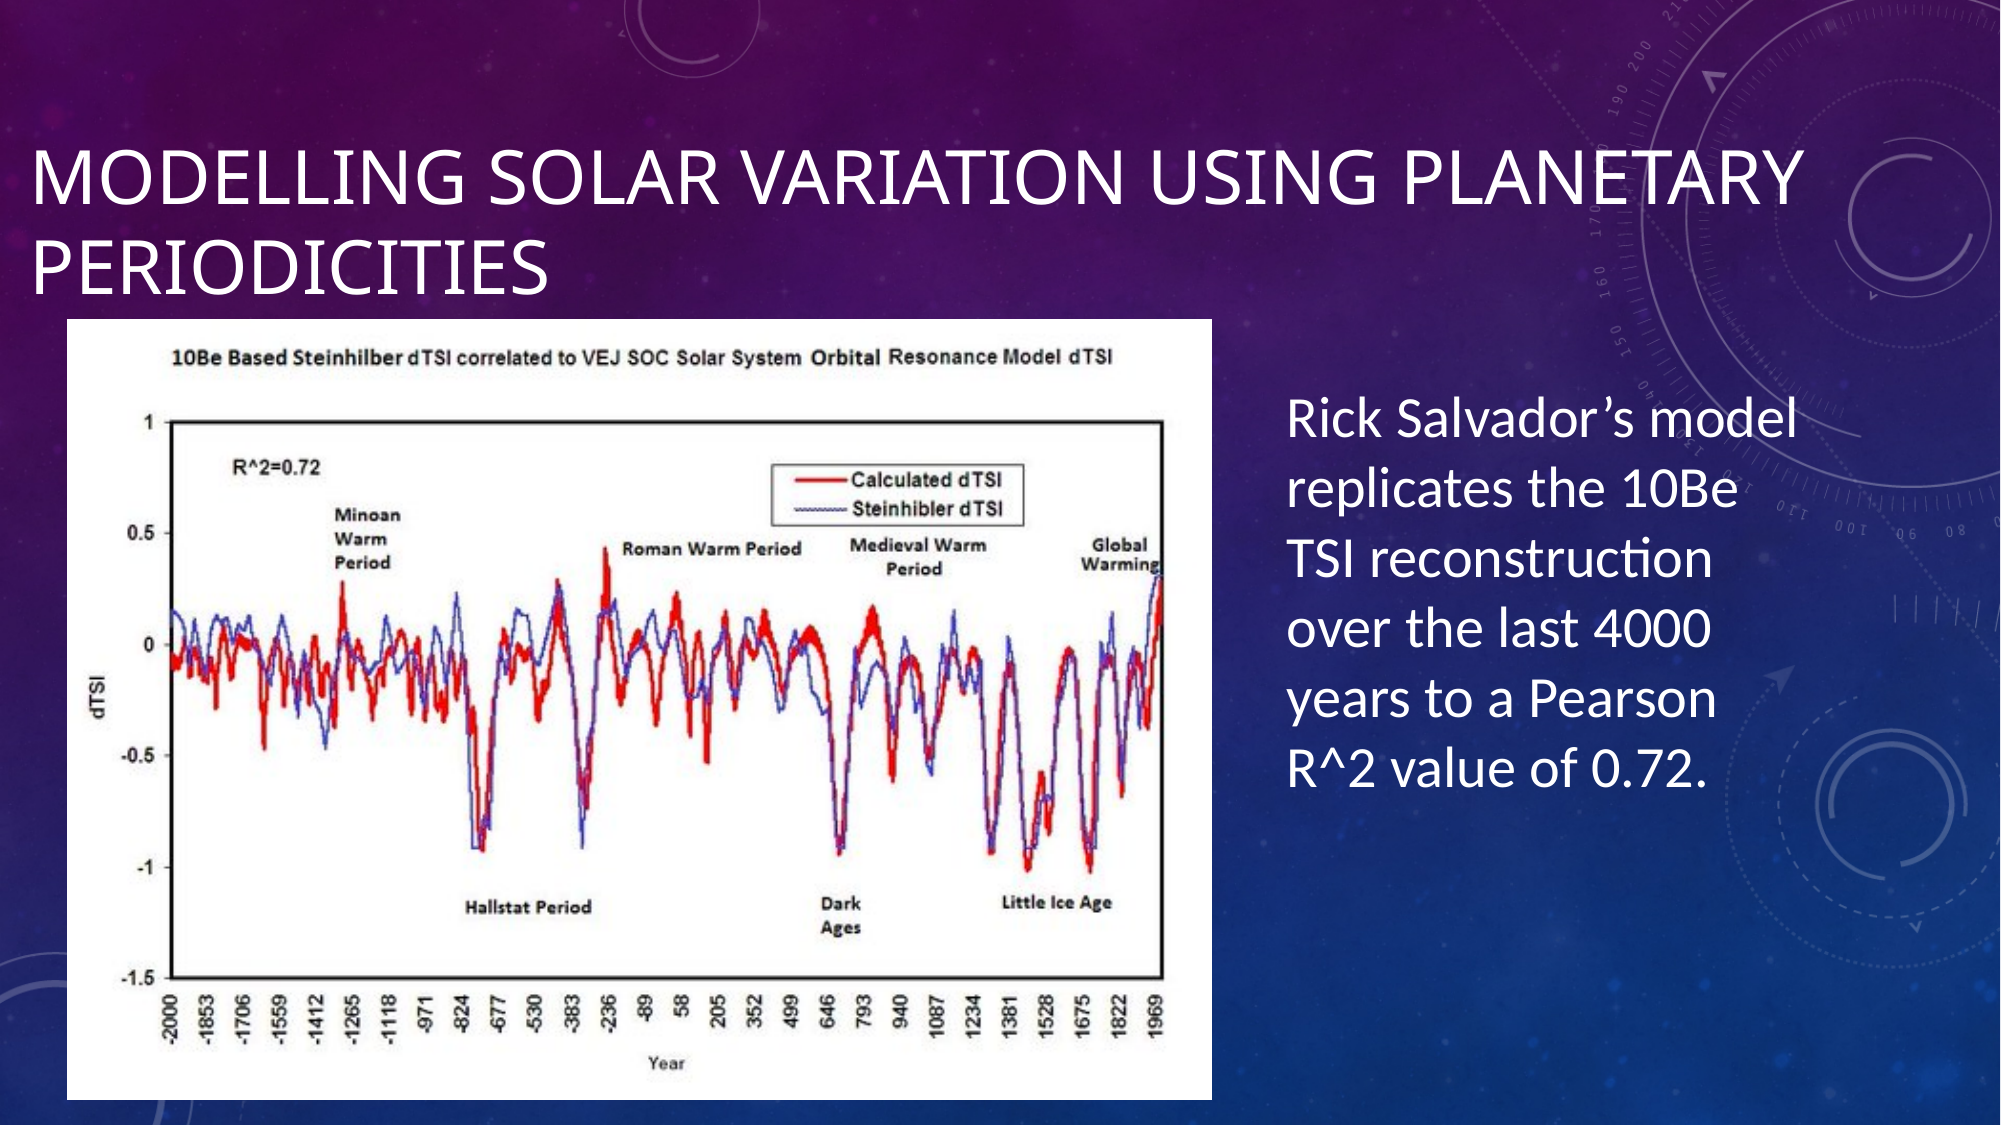

# Modelling solar variation using planetary periodicities
Rick Salvador’s model replicates the 10Be TSI reconstruction over the last 4000 years to a Pearson R^2 value of 0.72.